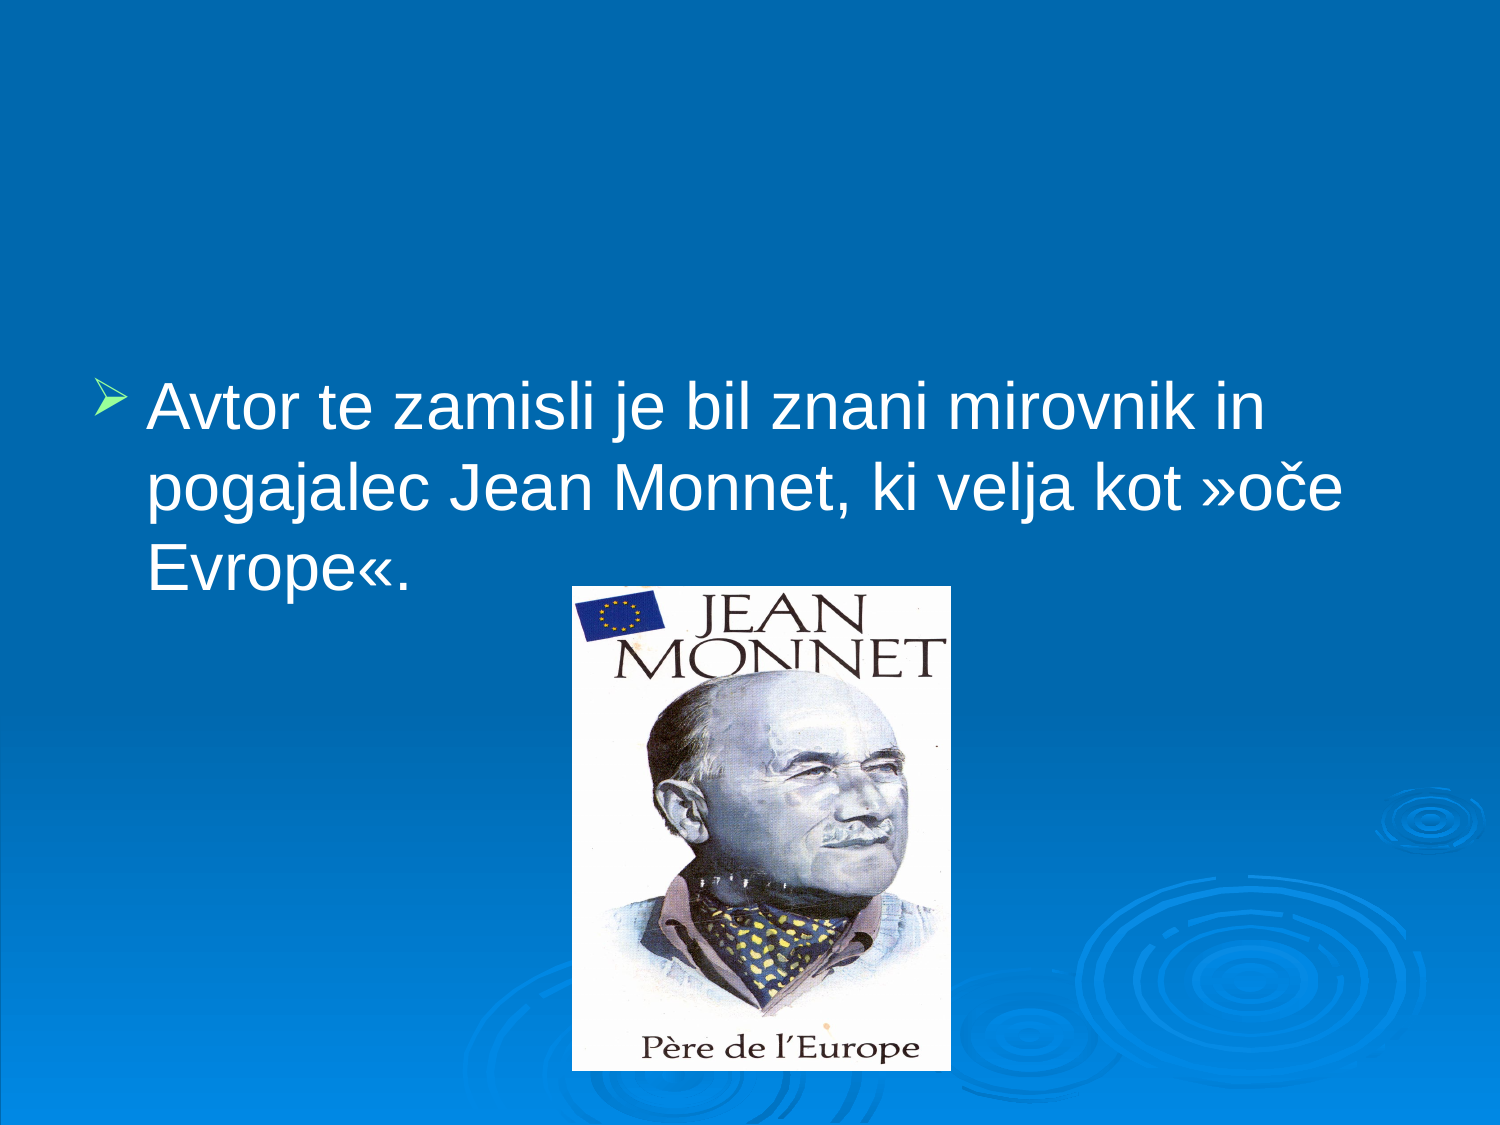

#
Avtor te zamisli je bil znani mirovnik in pogajalec Jean Monnet, ki velja kot »oče Evrope«.